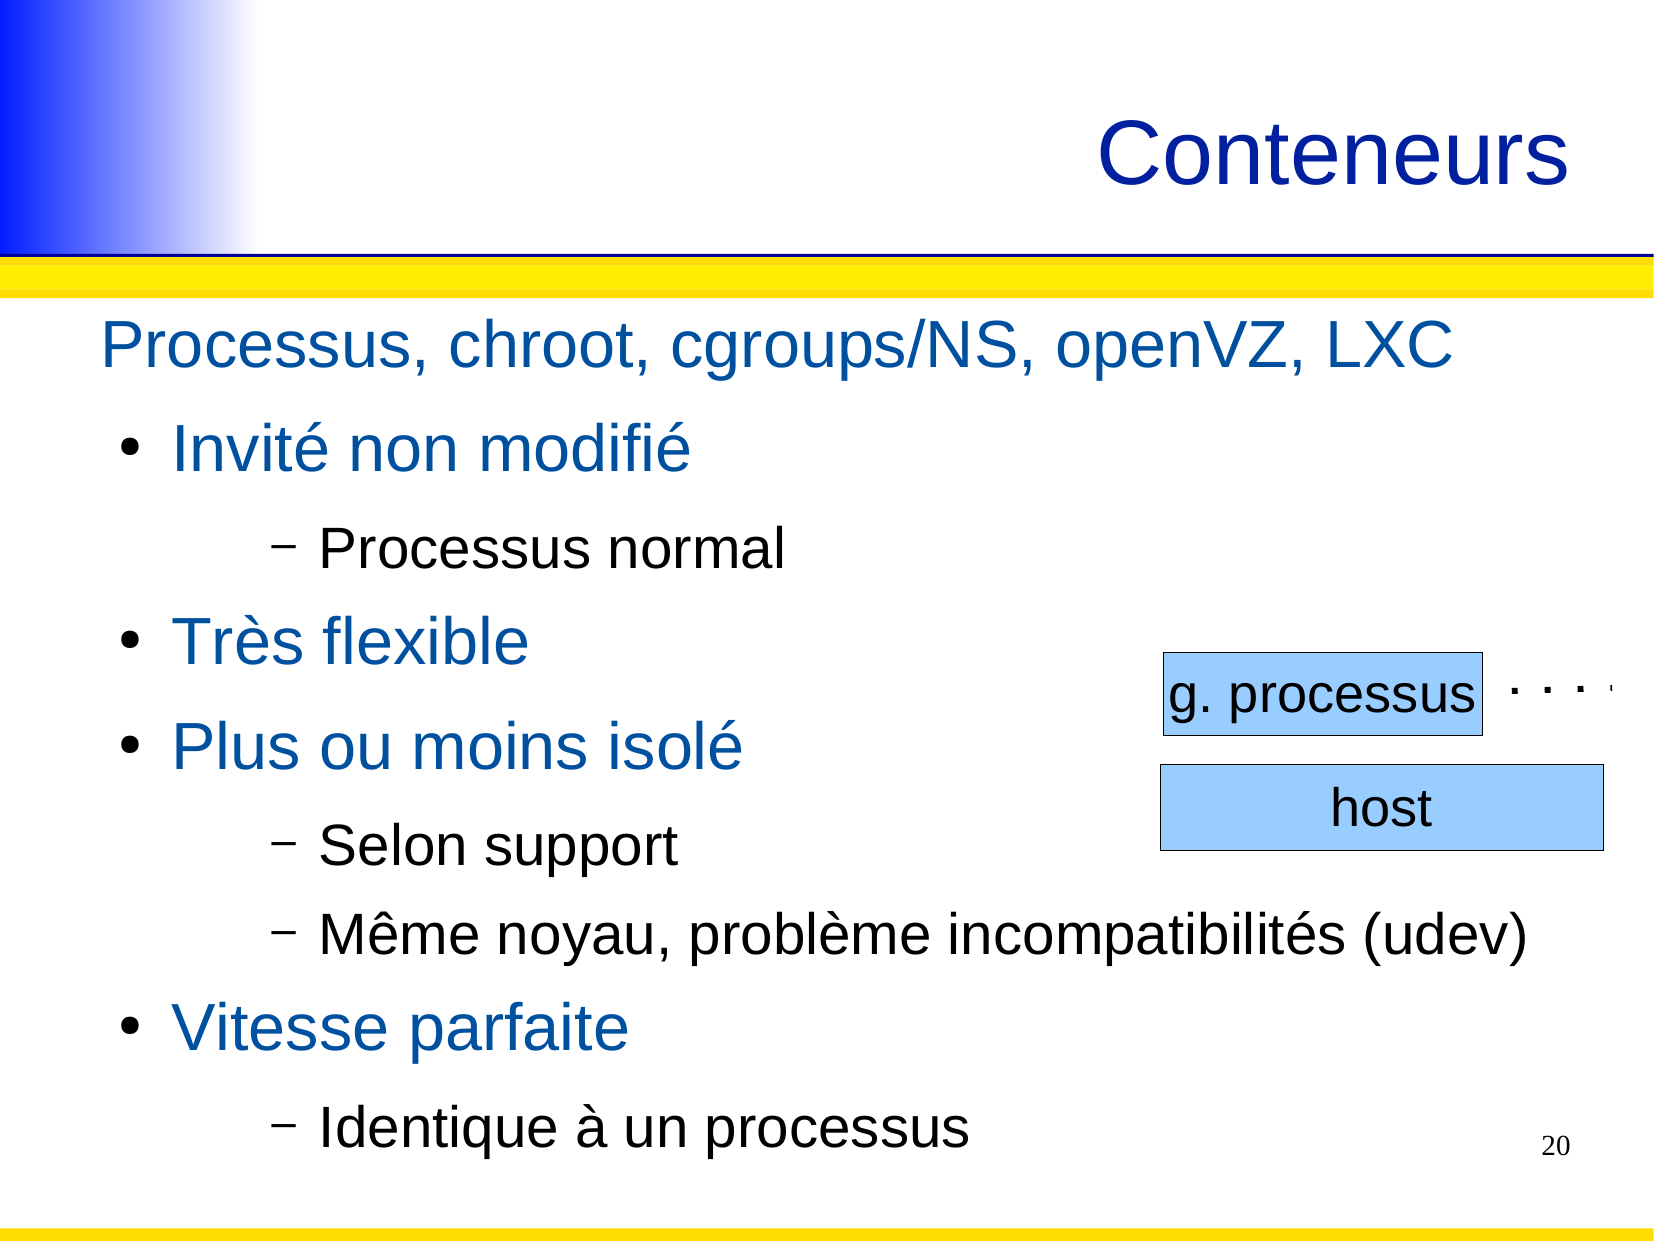

# Conteneurs
Processus, chroot, cgroups/NS, openVZ, LXC
Invité non modifié
Processus normal
Très flexible
Plus ou moins isolé
Selon support
Même noyau, problème incompatibilités (udev)
Vitesse parfaite
Identique à un processus
g. processus
host
20